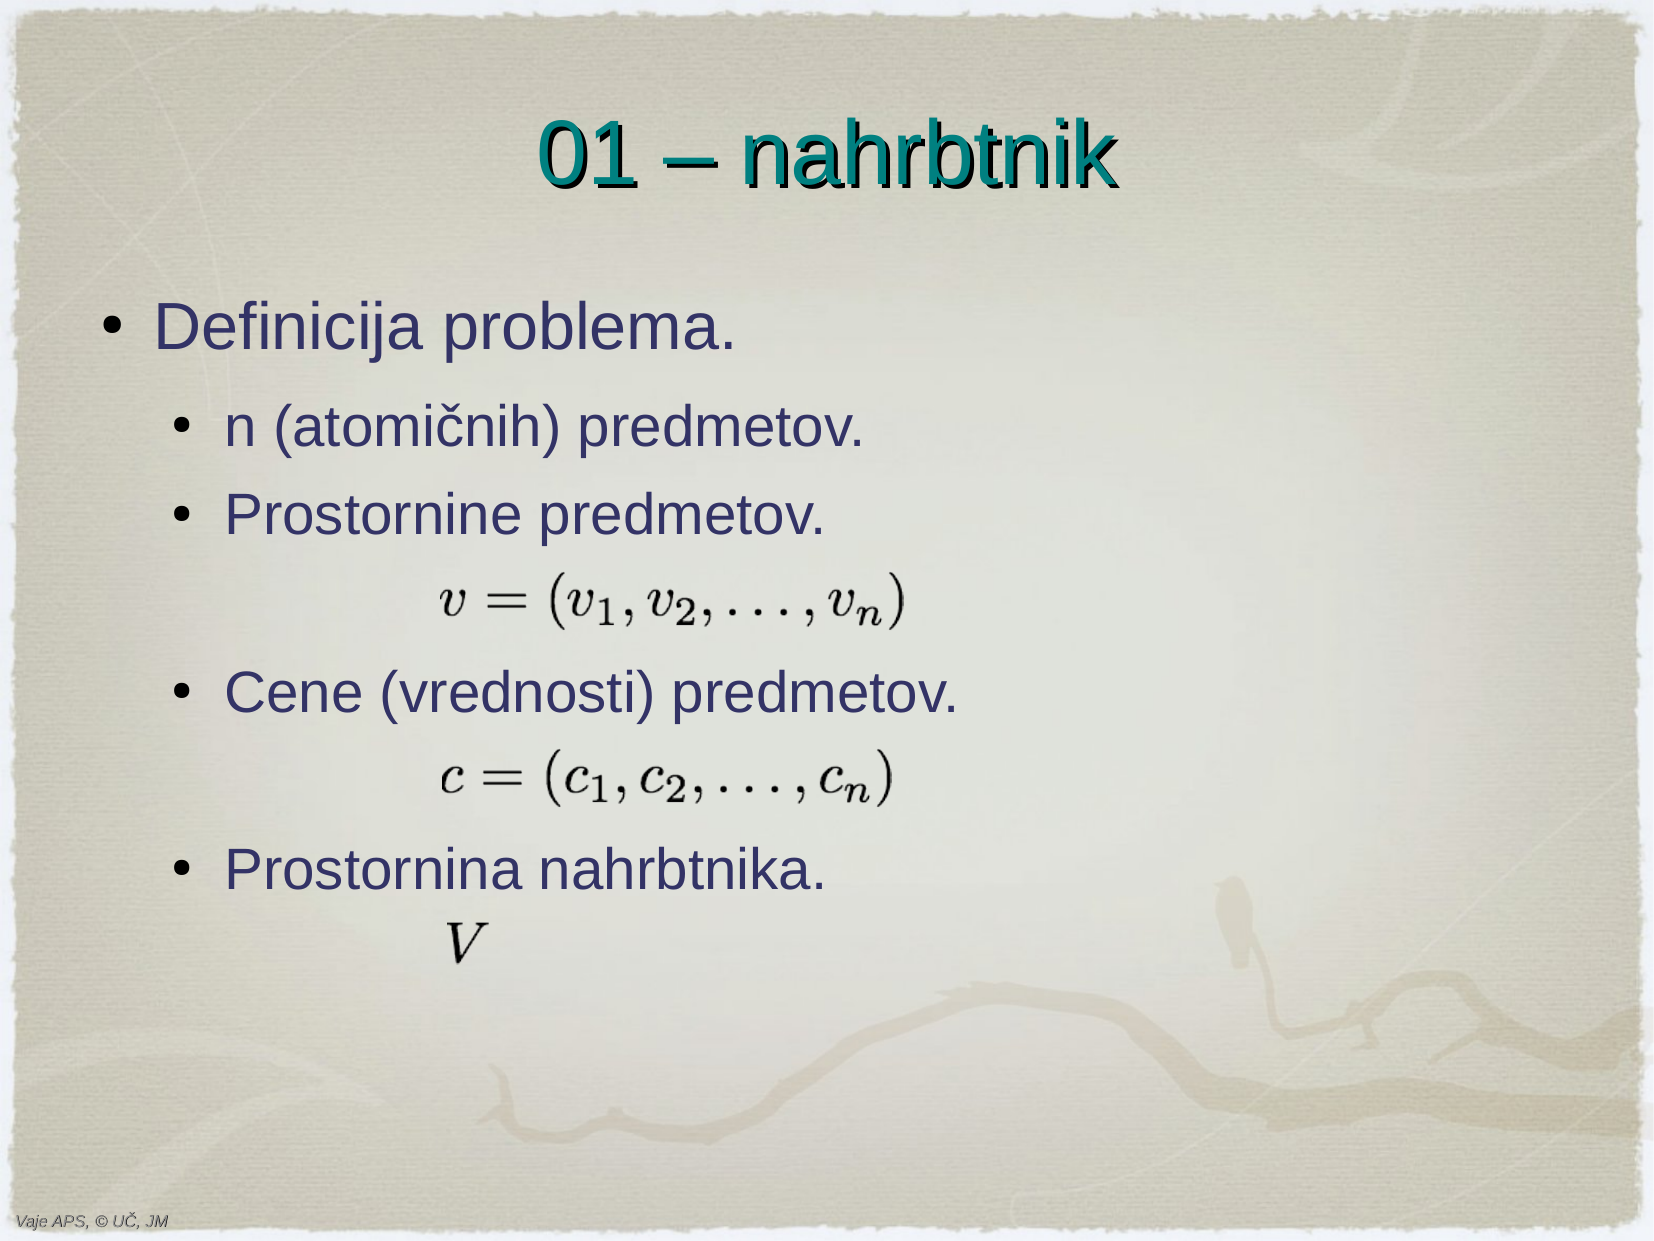

# 01 – nahrbtnik
Definicija problema.
n (atomičnih) predmetov.
Prostornine predmetov.
Cene (vrednosti) predmetov.
Prostornina nahrbtnika.